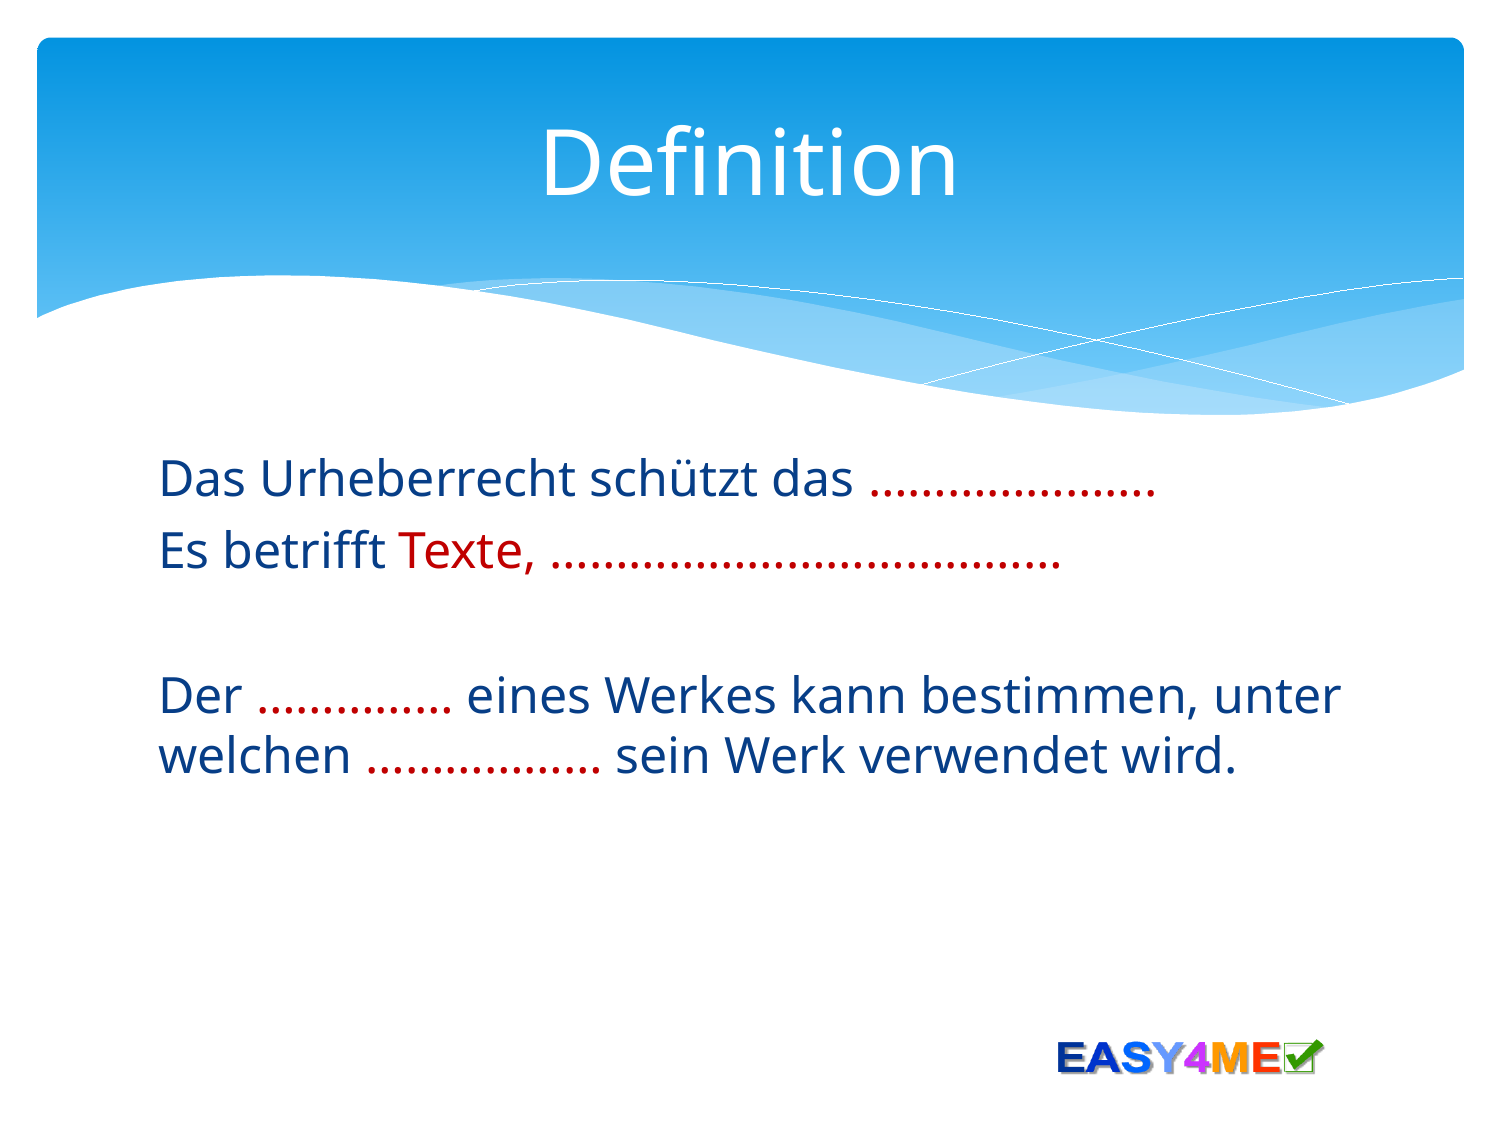

Definition
# Das Urheberrecht schützt das ………………….
Es betrifft Texte, …………………………………
Der …………… eines Werkes kann bestimmen, unter welchen ……………… sein Werk verwendet wird.